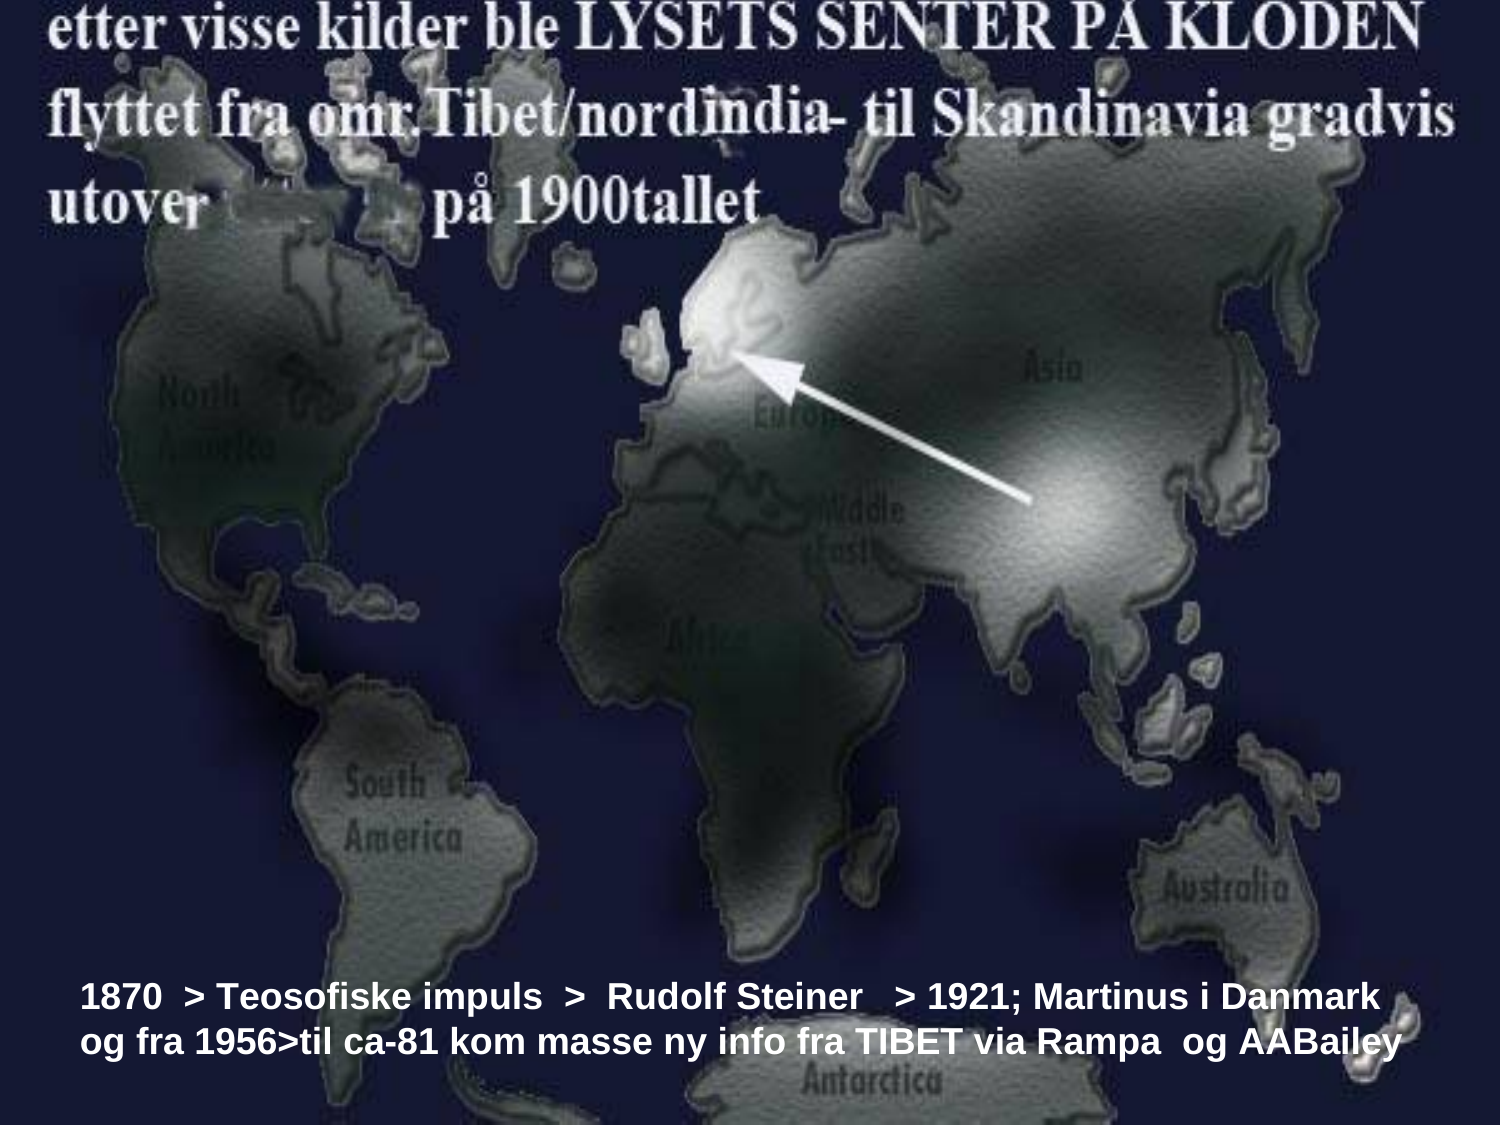

1870 > Teosofiske impuls > Rudolf Steiner > 1921; Martinus i Danmark
og fra 1956>til ca-81 kom masse ny info fra TIBET via Rampa og AABailey